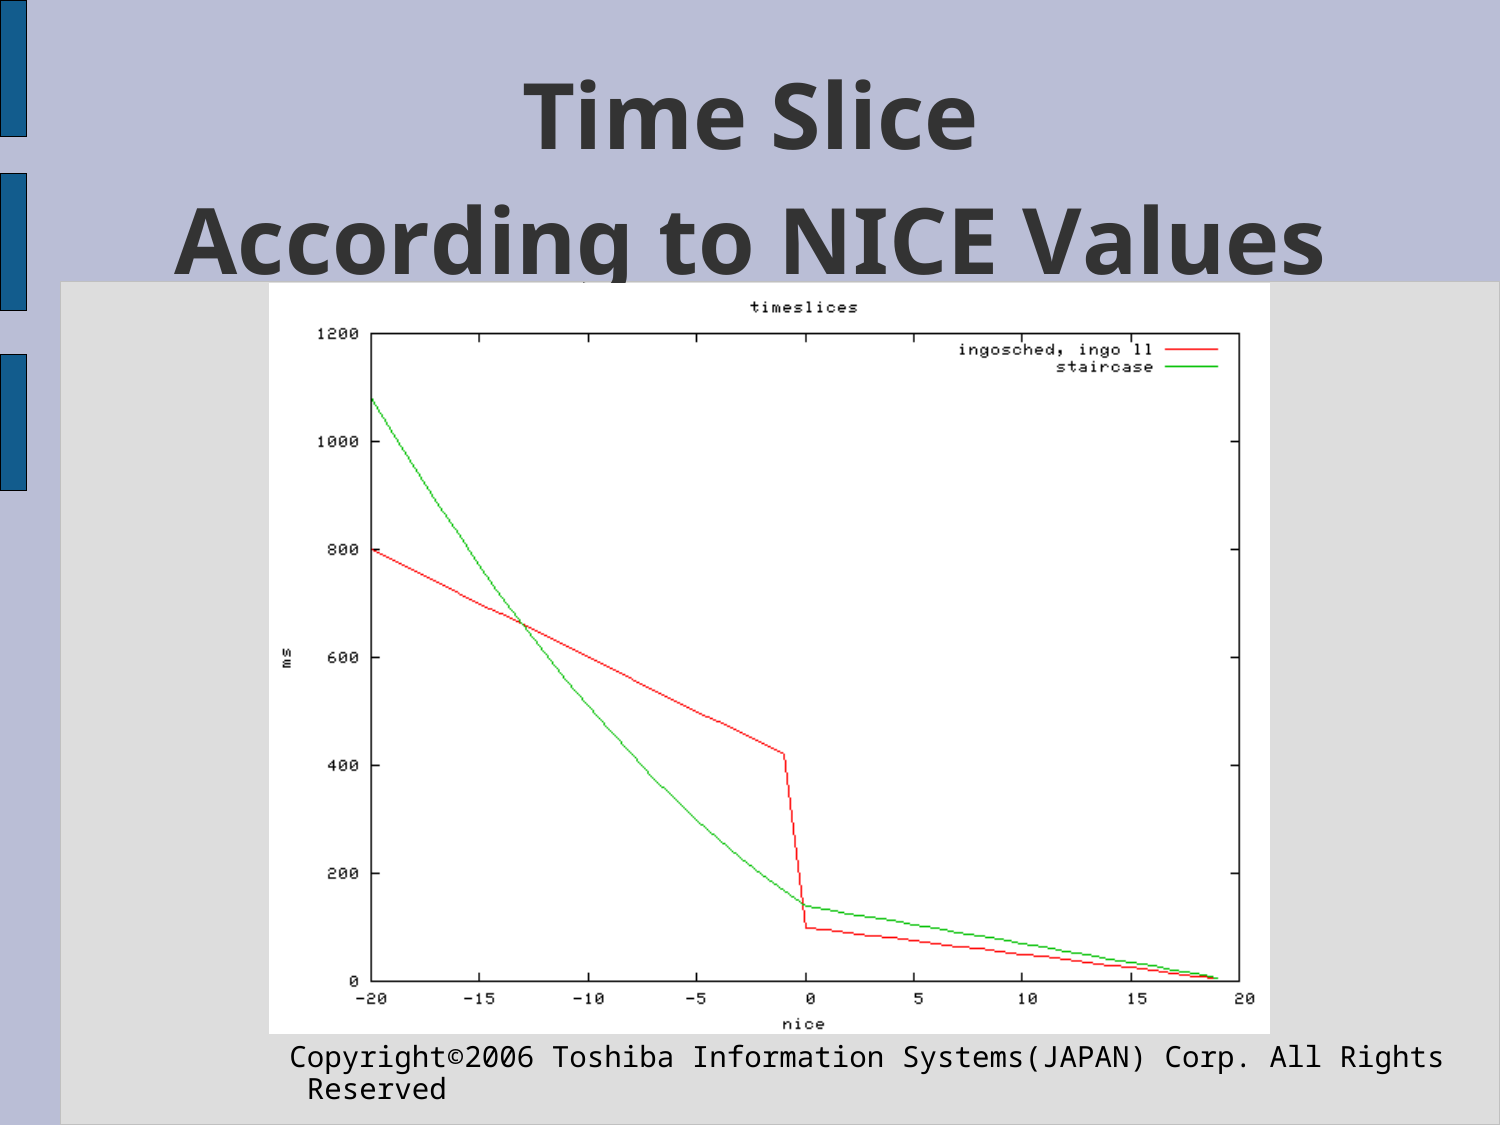

# Time Slice According to NICE Values
Copyright©2006 Toshiba Information Systems(JAPAN) Corp. All Rights Reserved